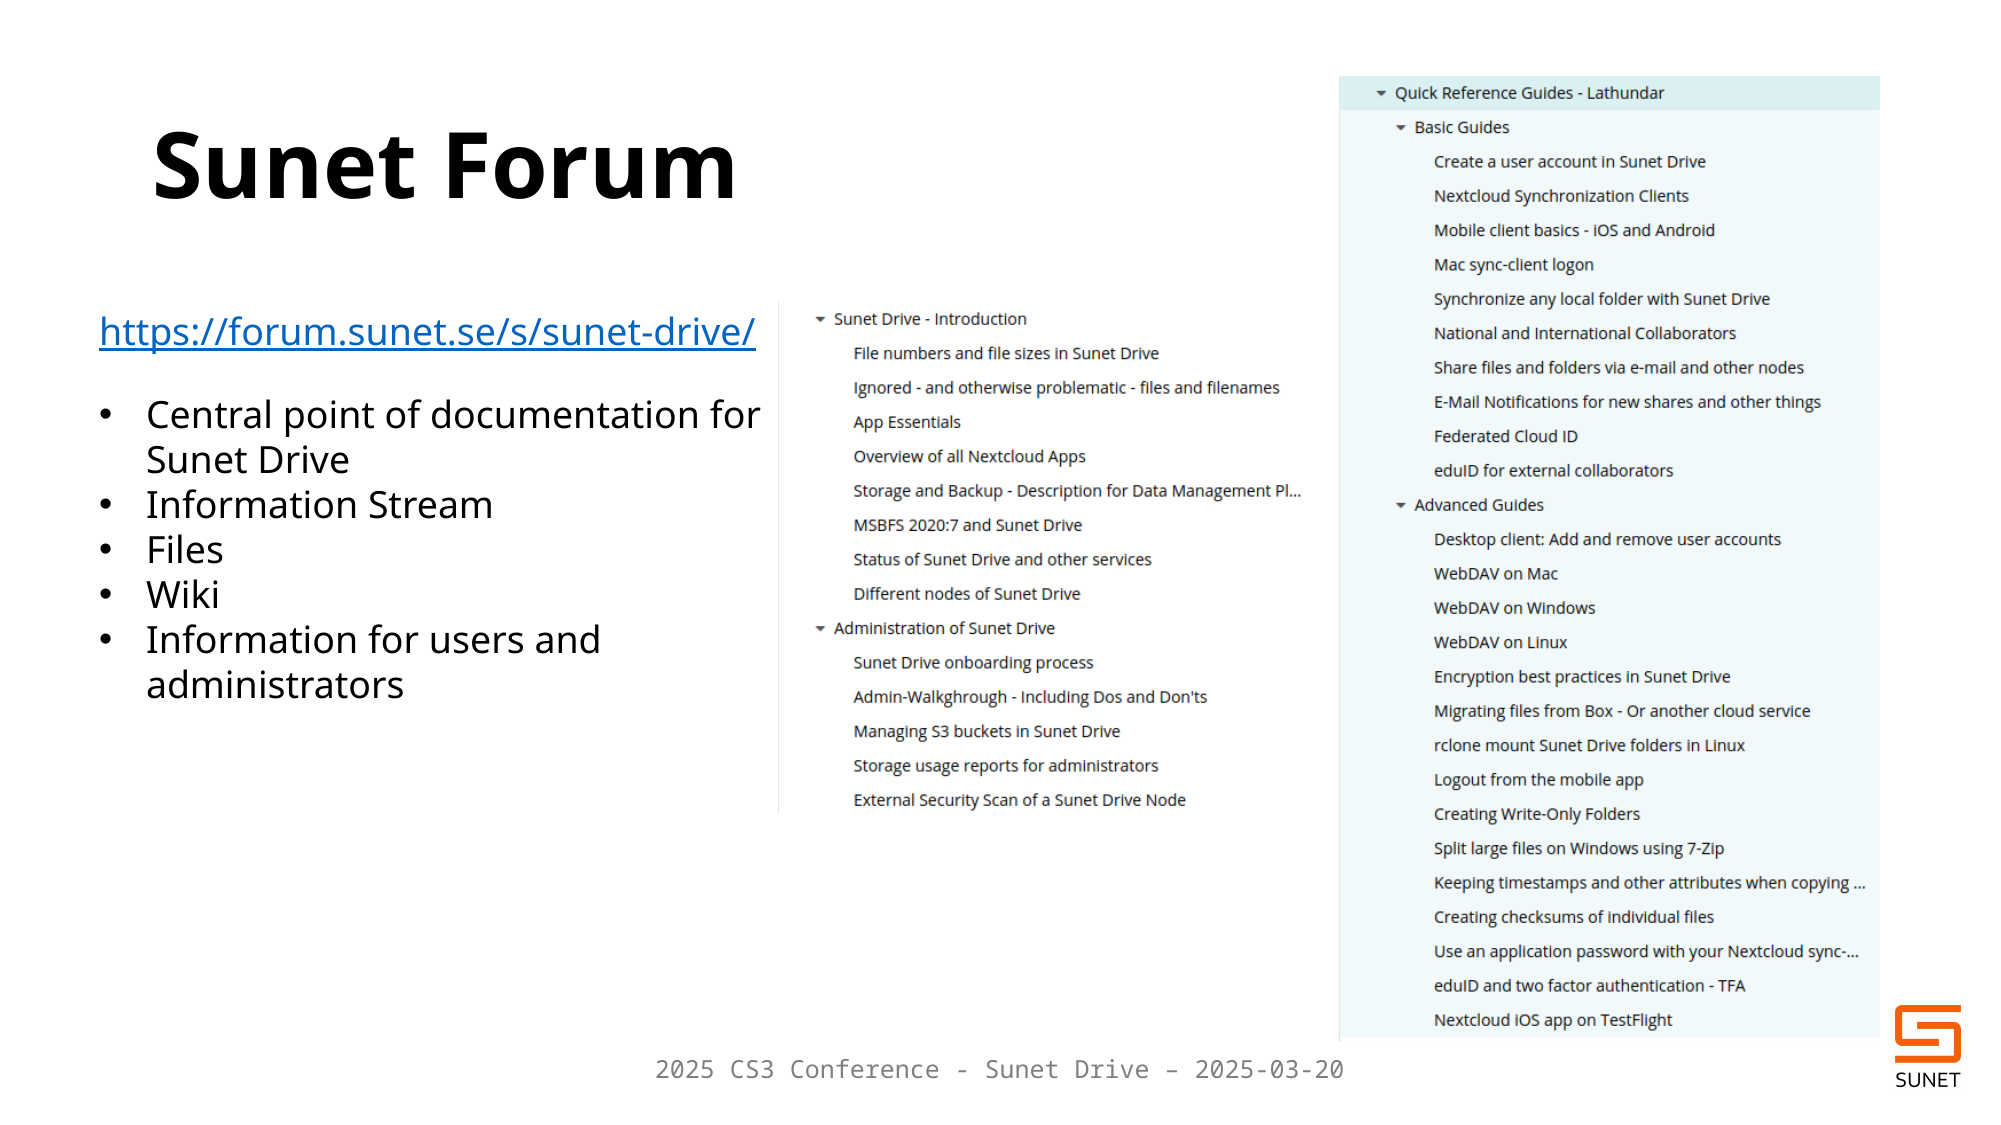

Sunet Forum
https://forum.sunet.se/s/sunet-drive/
Central point of documentation for Sunet Drive
Information Stream
Files
Wiki
Information for users and administrators
# 2025 CS3 Conference - Sunet Drive – 2025-03-20